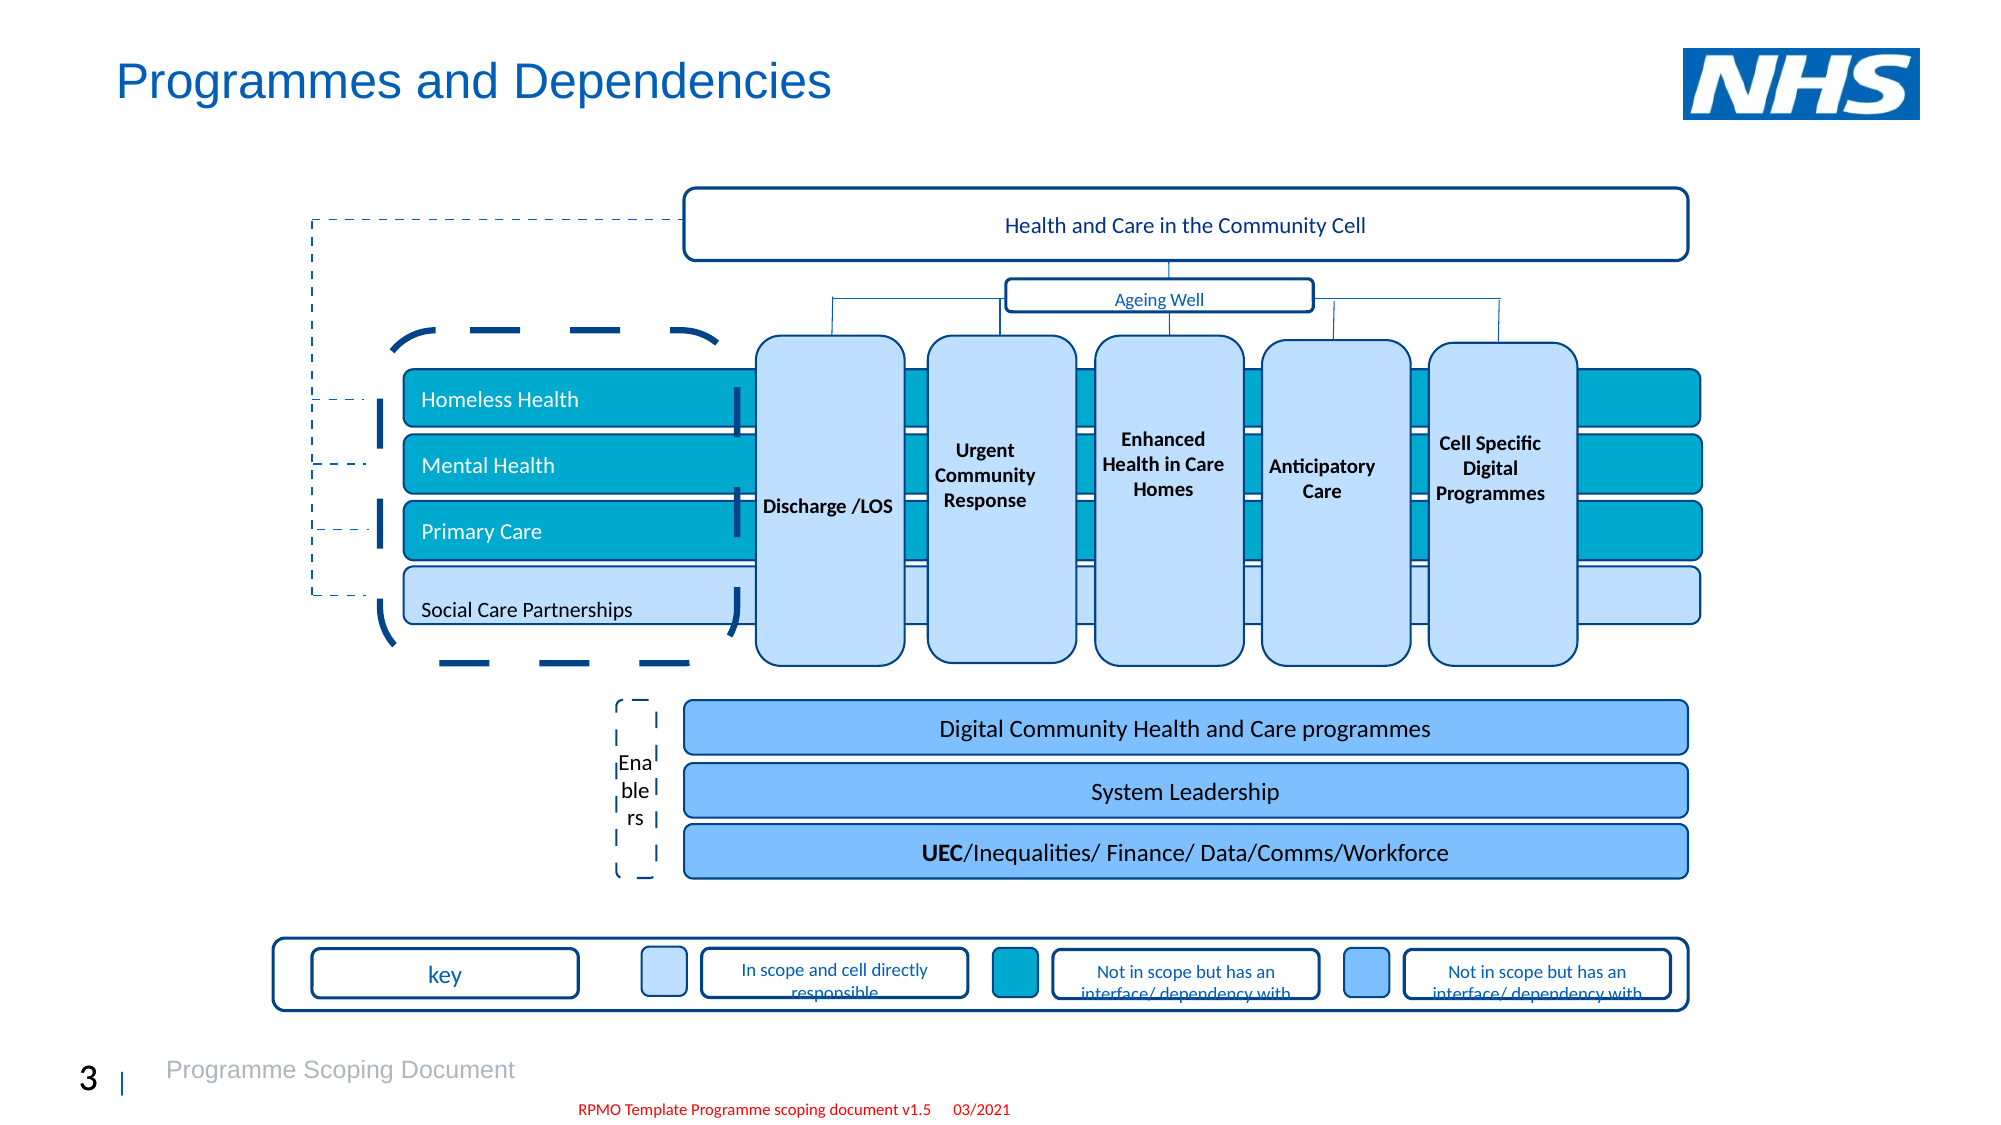

# Programmes and Dependencies
Health and Care in the Community Cell
Ageing Well
Discharge /LOS
Urgent Community Response
Enhanced Health in Care Homes
Anticipatory Care
Cell Specific Digital Programmes
Homeless Health
Mental Health
Primary Care
 Social Care Partnerships
Enablers
Digital Community Health and Care programmes
System Leadership
UEC/Inequalities/ Finance/ Data/Comms/Workforce
In scope and cell directly responsible
key
Not in scope but has an interface/ dependency with
Not in scope but has an interface/ dependency with
Programme Scoping Document